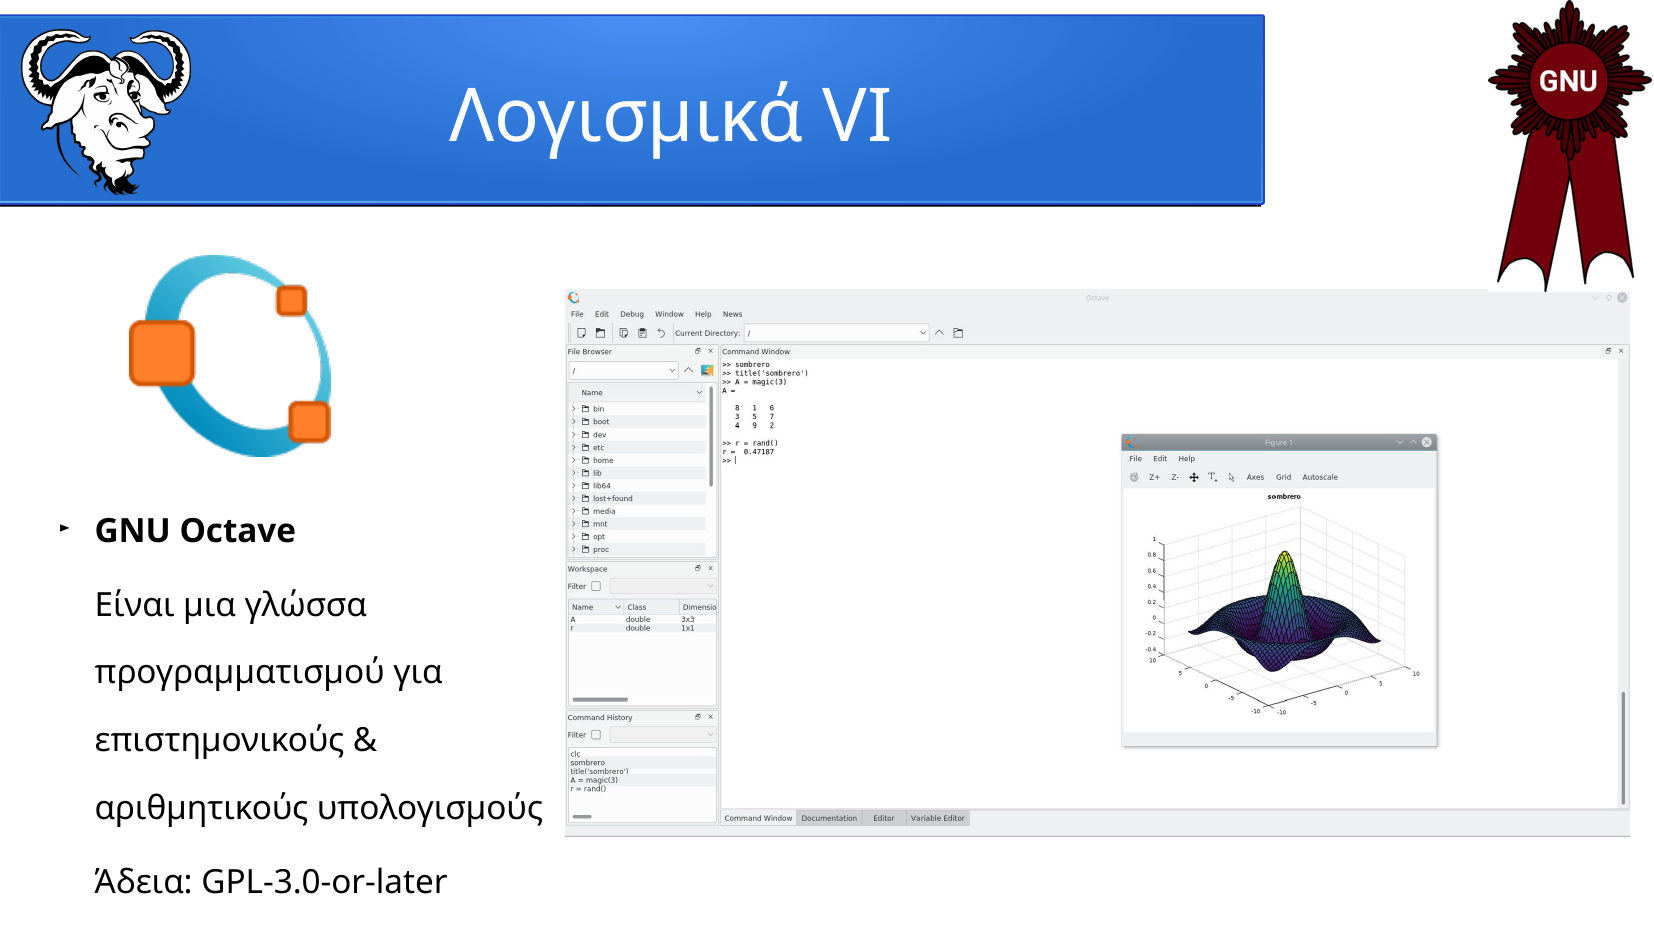

# Λογισμικά VI
GNU Octave
Είναι μια γλώσσα προγραμματισμού για επιστημονικούς & αριθμητικούς υπολογισμούς
Άδεια: GPL-3.0-or-later
https://octave.org/